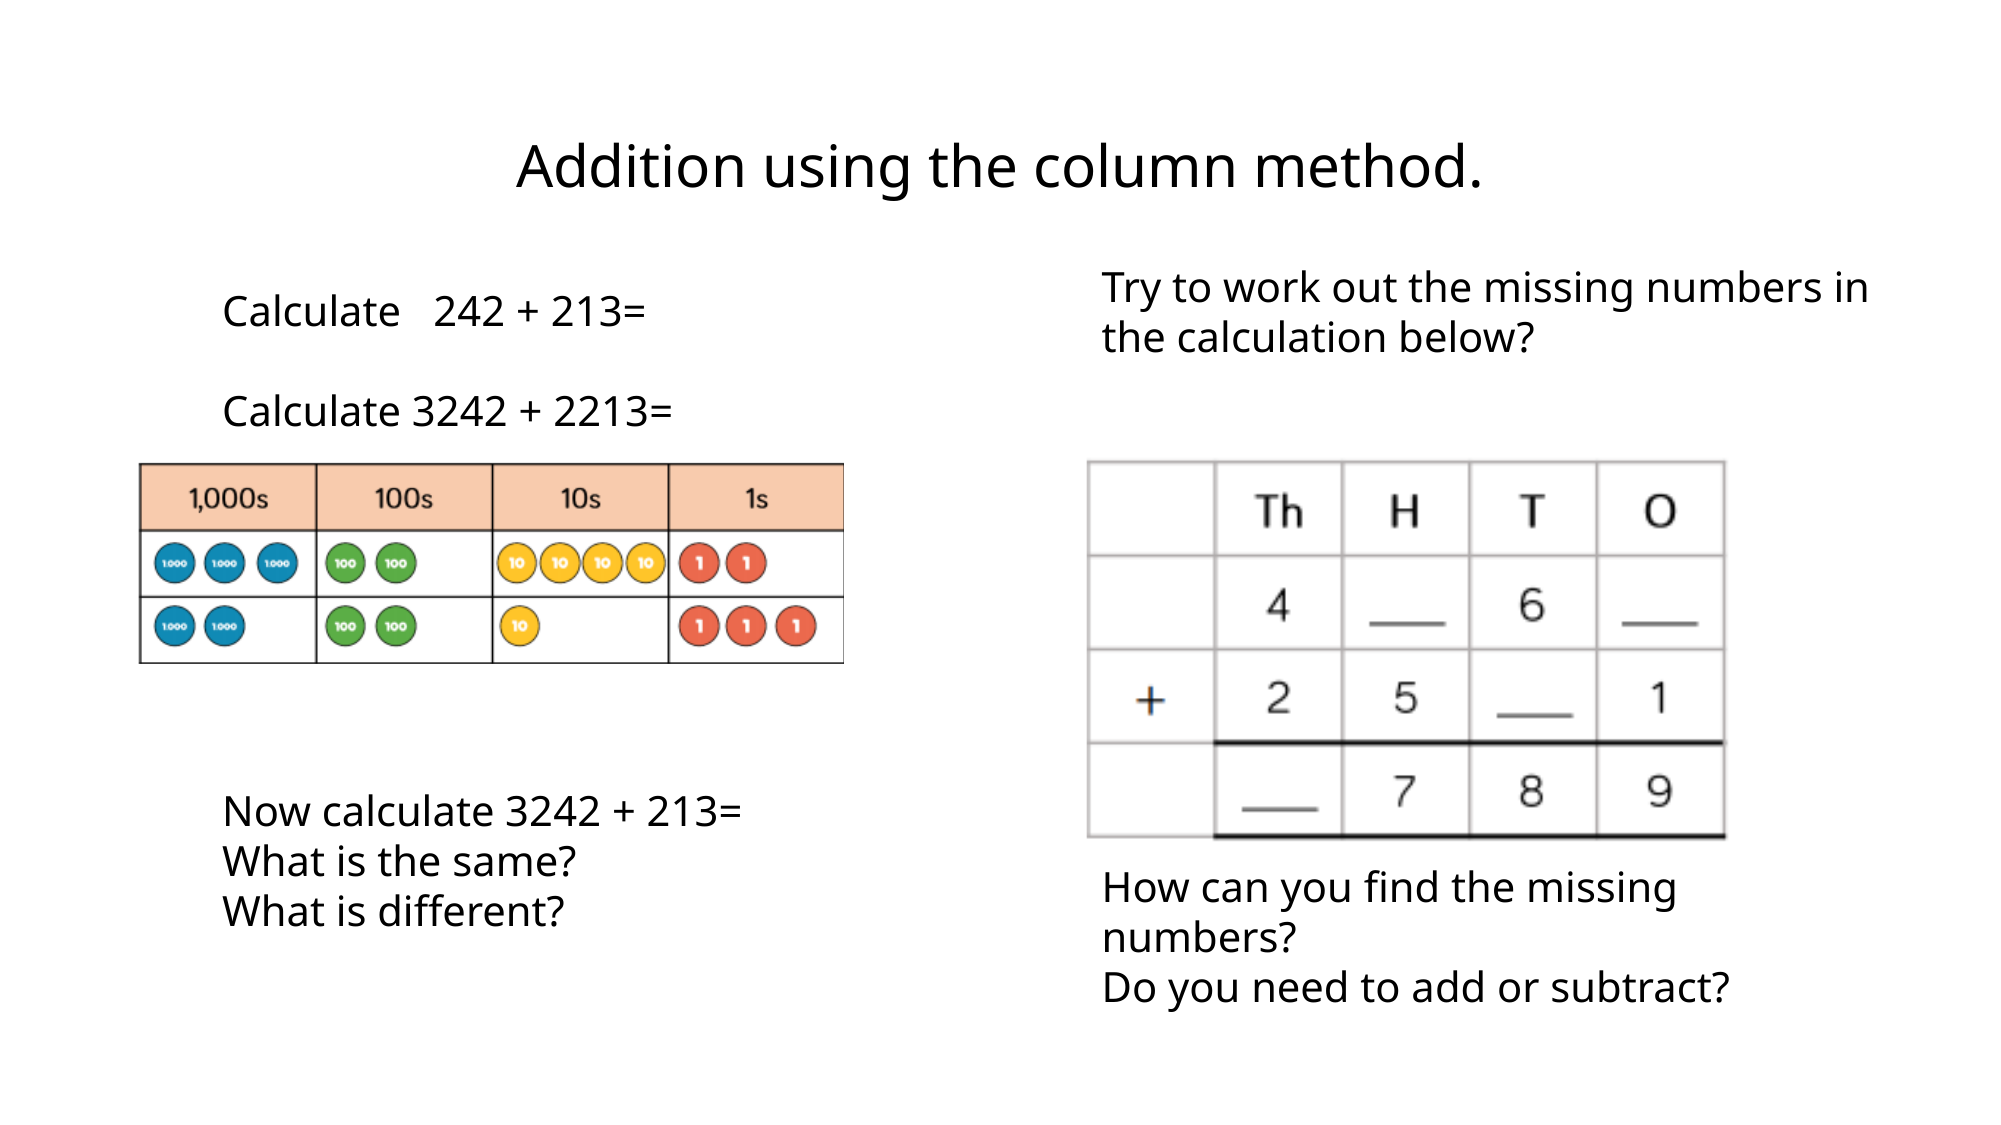

# Addition using the column method.
Try to work out the missing numbers in the calculation below?
How can you find the missing numbers?
Do you need to add or subtract?
Calculate 242 + 213=
Calculate 3242 + 2213=
Now calculate 3242 + 213=
What is the same?
What is different?